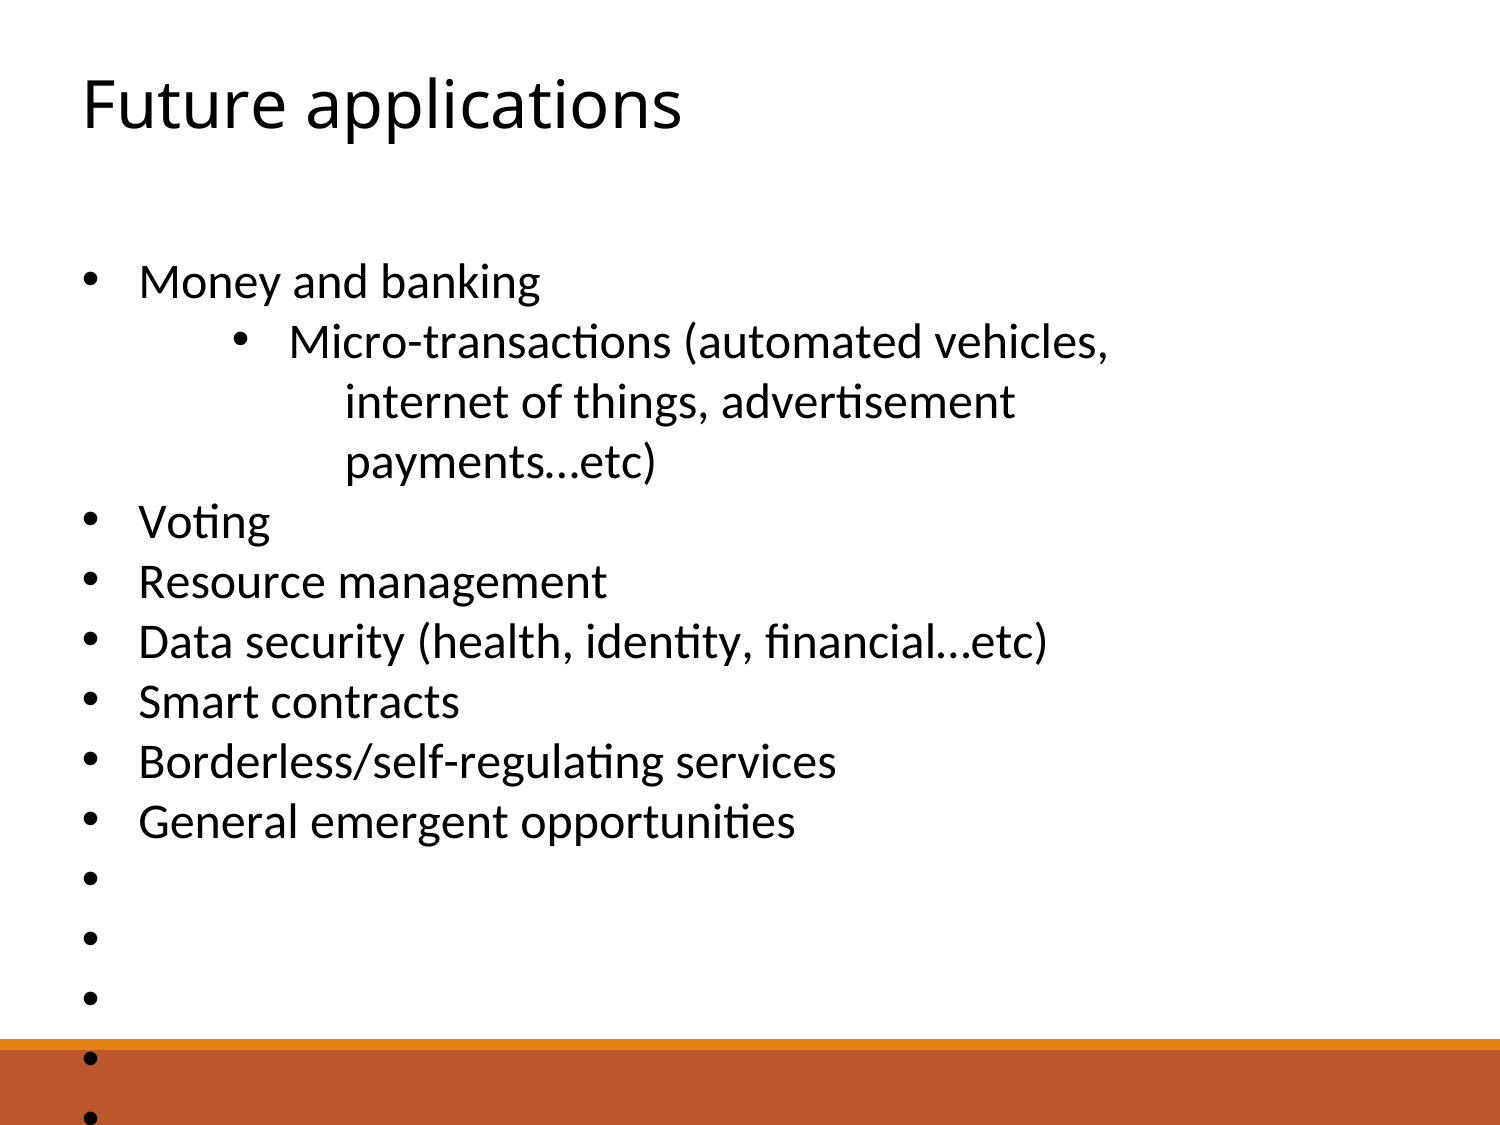

Future applications
Money and banking
Micro-transactions (automated vehicles, internet of things, advertisement payments…etc)
Voting
Resource management
Data security (health, identity, financial…etc)
Smart contracts
Borderless/self-regulating services
General emergent opportunities